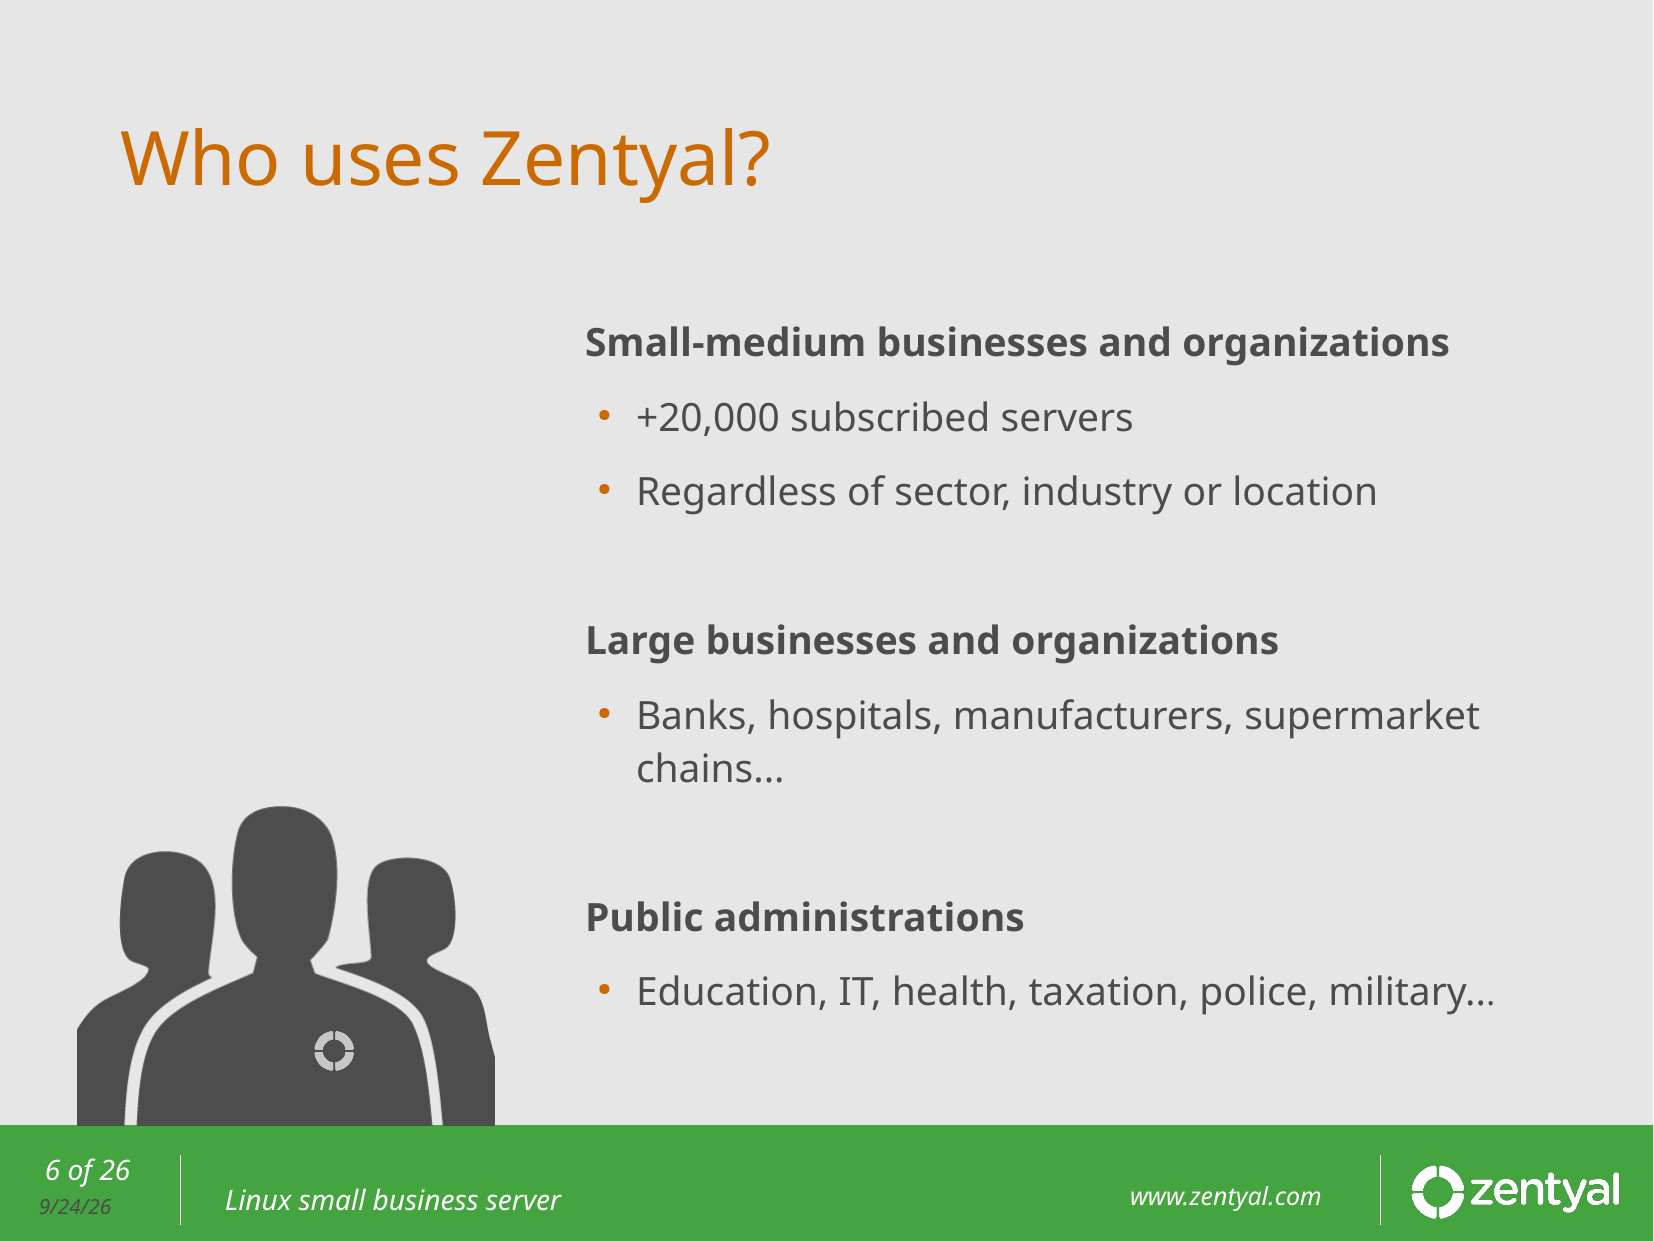

# Who uses Zentyal?
Small-medium businesses and organizations
+20,000 subscribed servers
Regardless of sector, industry or location
Large businesses and organizations
Banks, hospitals, manufacturers, supermarket chains...
Public administrations
Education, IT, health, taxation, police, military...